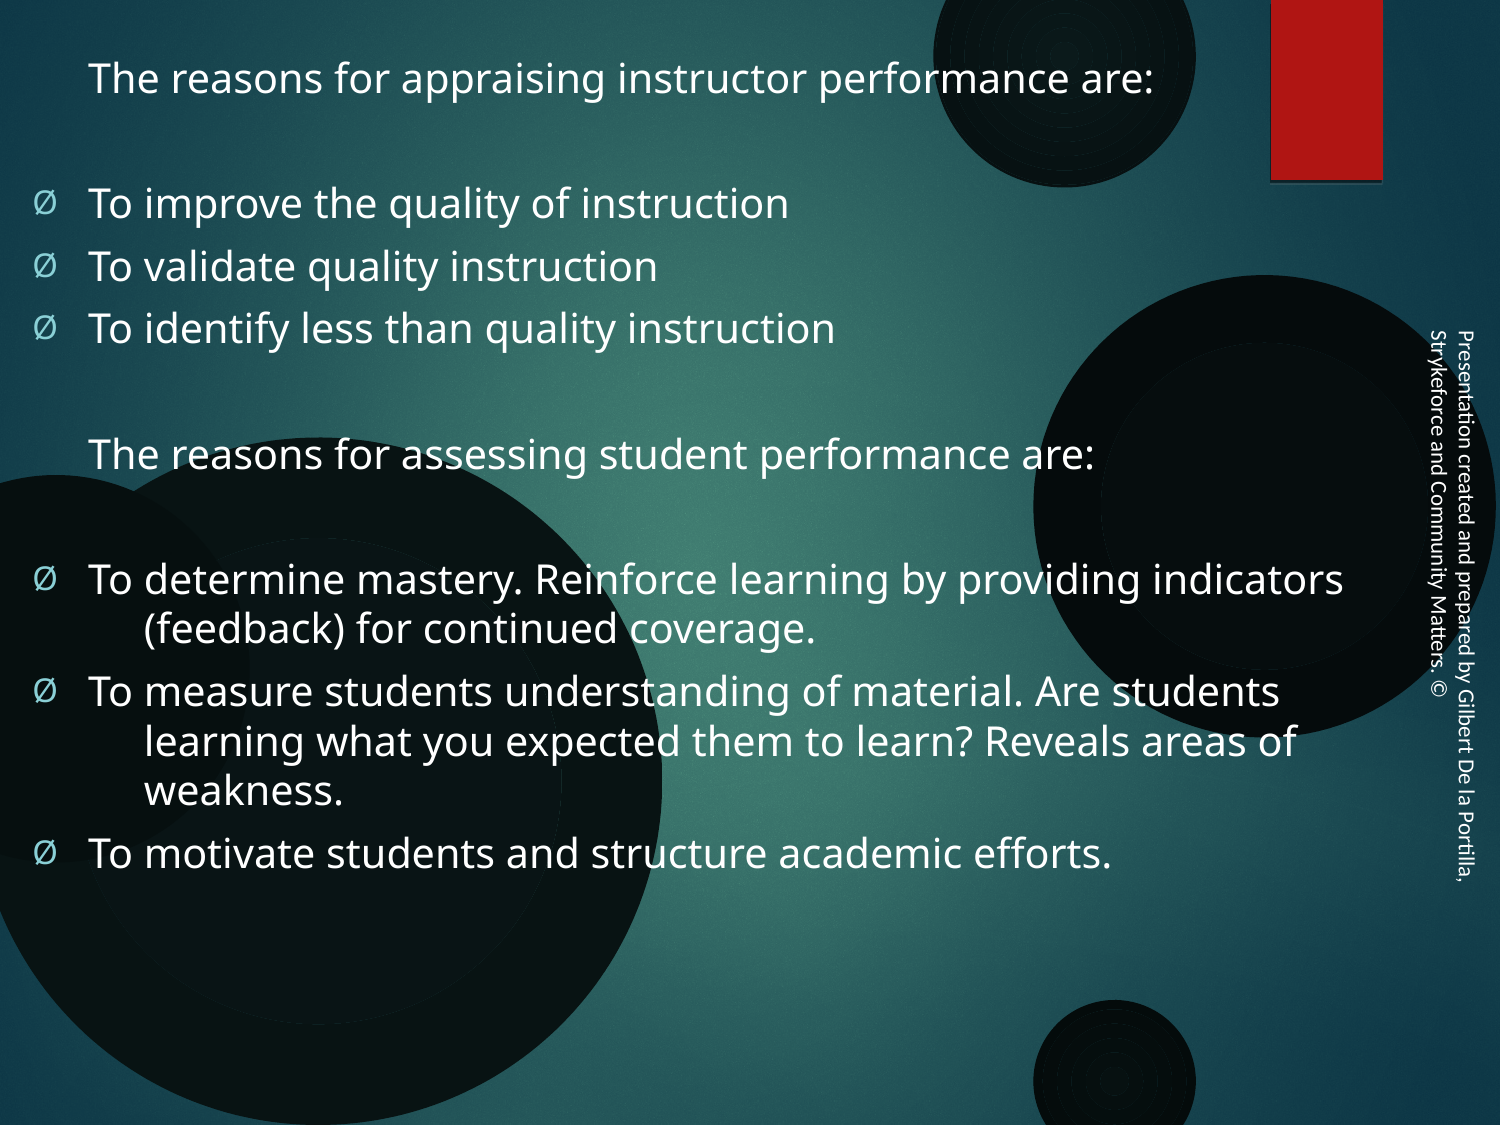

# The reasons for appraising instructor performance are:
To improve the quality of instruction
To validate quality instruction
To identify less than quality instruction
The reasons for assessing student performance are:
To determine mastery. Reinforce learning by providing indicators (feedback) for continued coverage.
To measure students understanding of material. Are students learning what you expected them to learn? Reveals areas of weakness.
To motivate students and structure academic efforts.
Presentation created and prepared by Gilbert De la Portilla, Strykeforce and Community Matters. ©